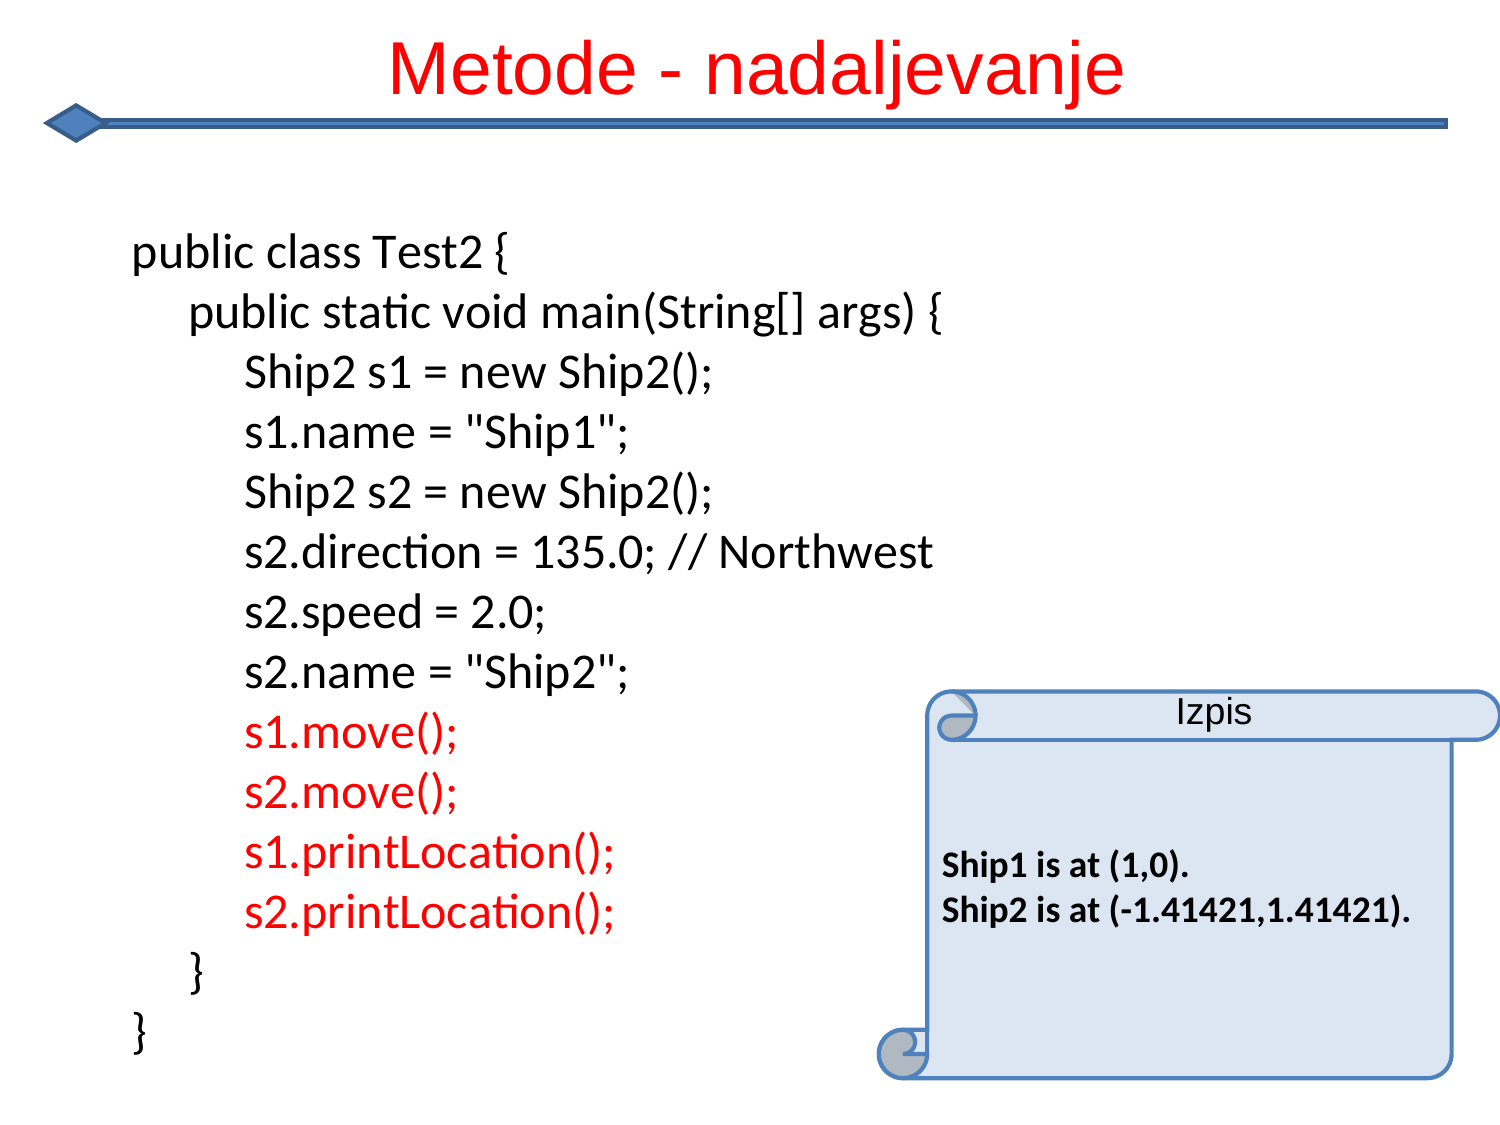

# Metode - nadaljevanje
public class Test2 {
 public static void main(String[] args) {
 Ship2 s1 = new Ship2();
 s1.name = "Ship1";
 Ship2 s2 = new Ship2();
 s2.direction = 135.0; // Northwest
 s2.speed = 2.0;
 s2.name = "Ship2";
 s1.move();
 s2.move();
 s1.printLocation();
 s2.printLocation();
 }
}
Izpis
Ship1 is at (1,0).
Ship2 is at (-1.41421,1.41421).